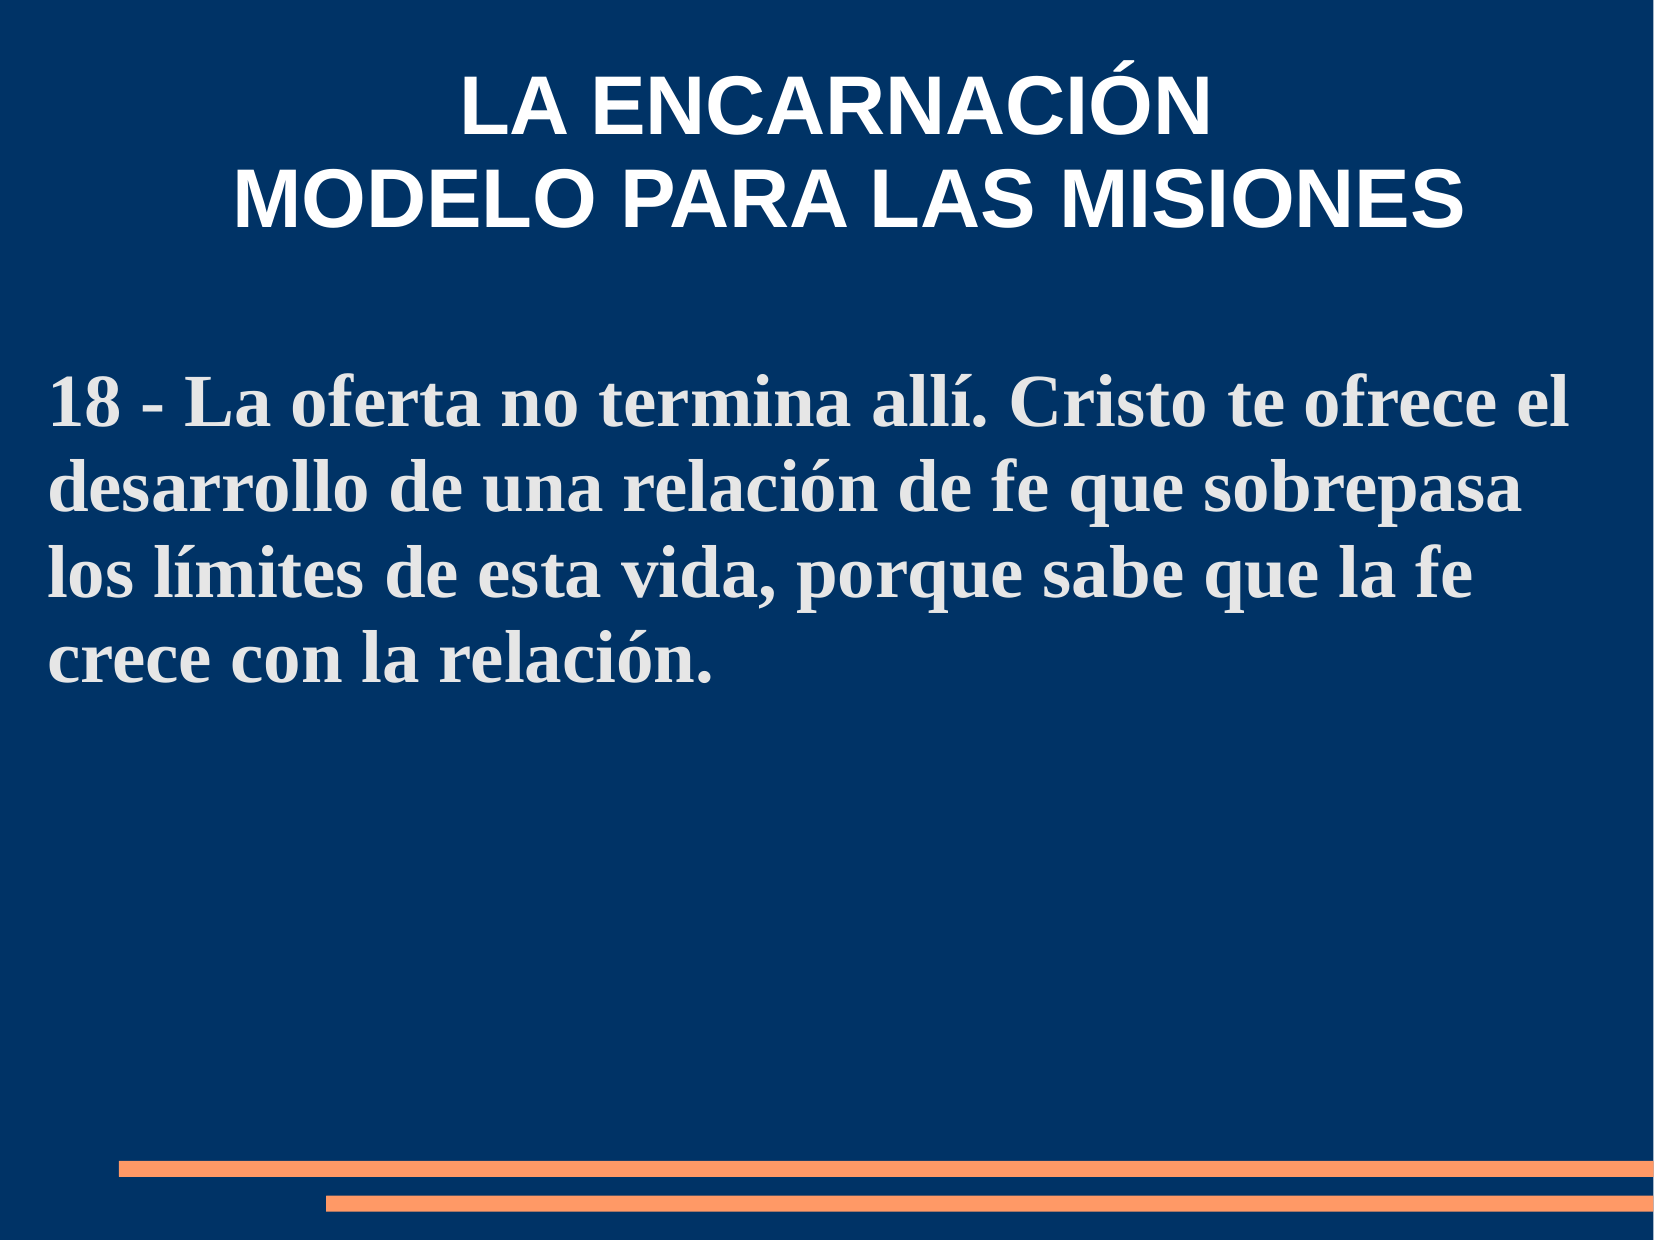

# LA ENCARNACIÓN MODELO PARA LAS MISIONES
18 - La oferta no termina allí. Cristo te ofrece el desarrollo de una relación de fe que sobrepasa los límites de esta vida, porque sabe que la fe crece con la relación.